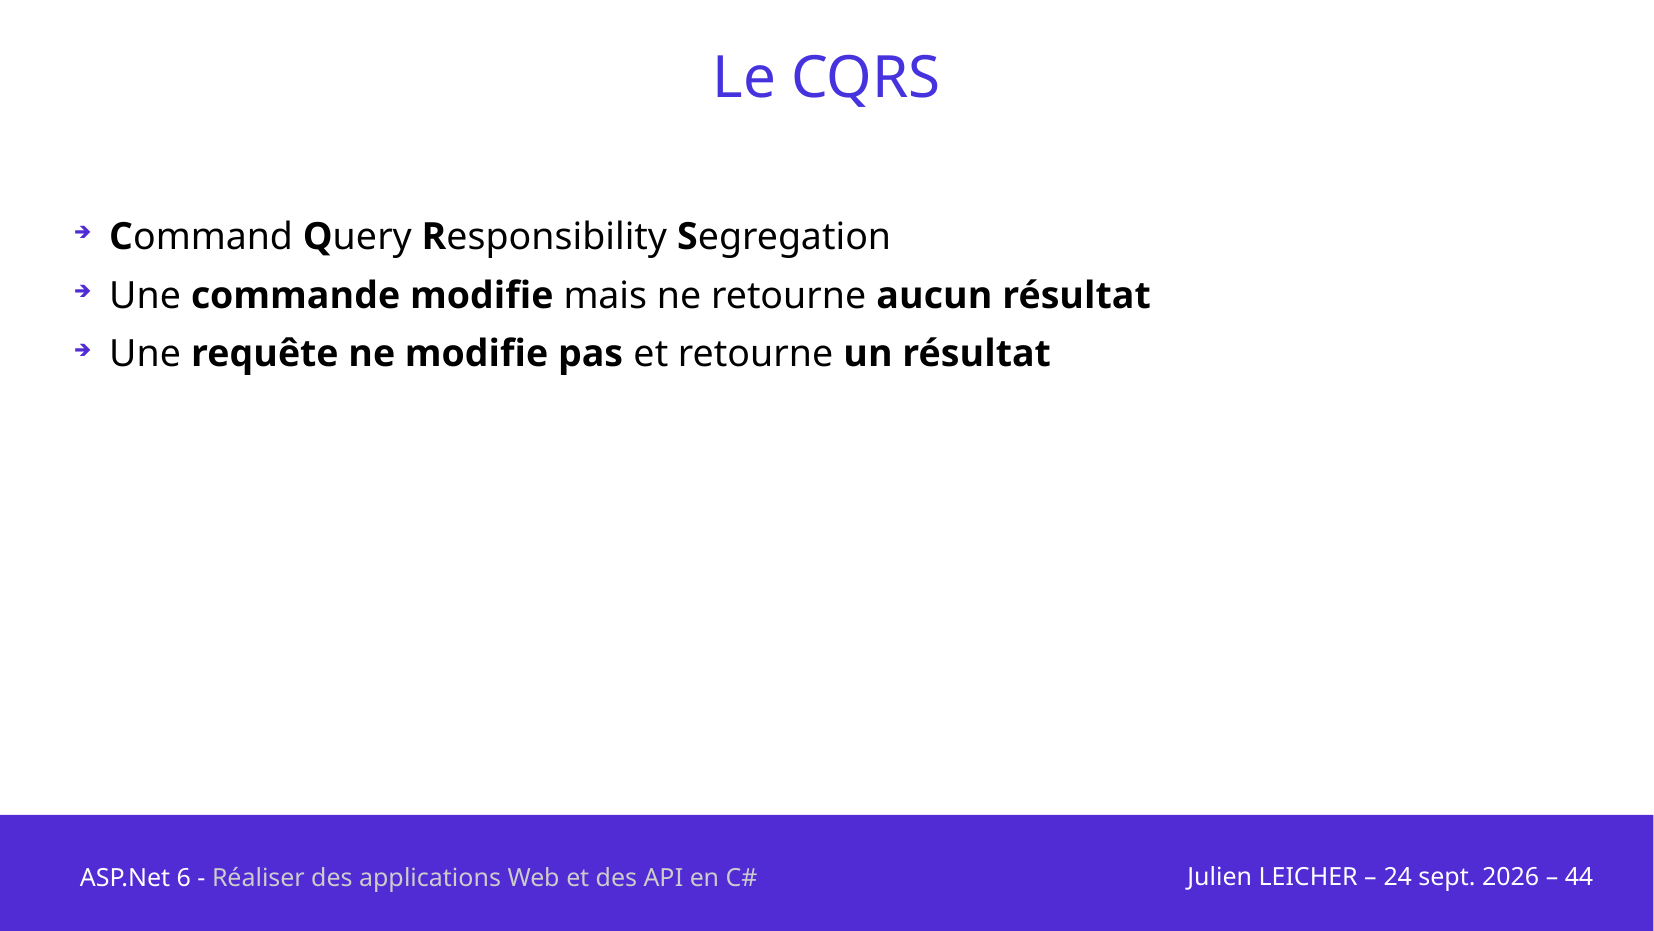

Le CQRS
Command Query Responsibility Segregation
Une commande modifie mais ne retourne aucun résultat
Une requête ne modifie pas et retourne un résultat
Julien LEICHER – –
ASP.Net 6 - Réaliser des applications Web et des API en C#